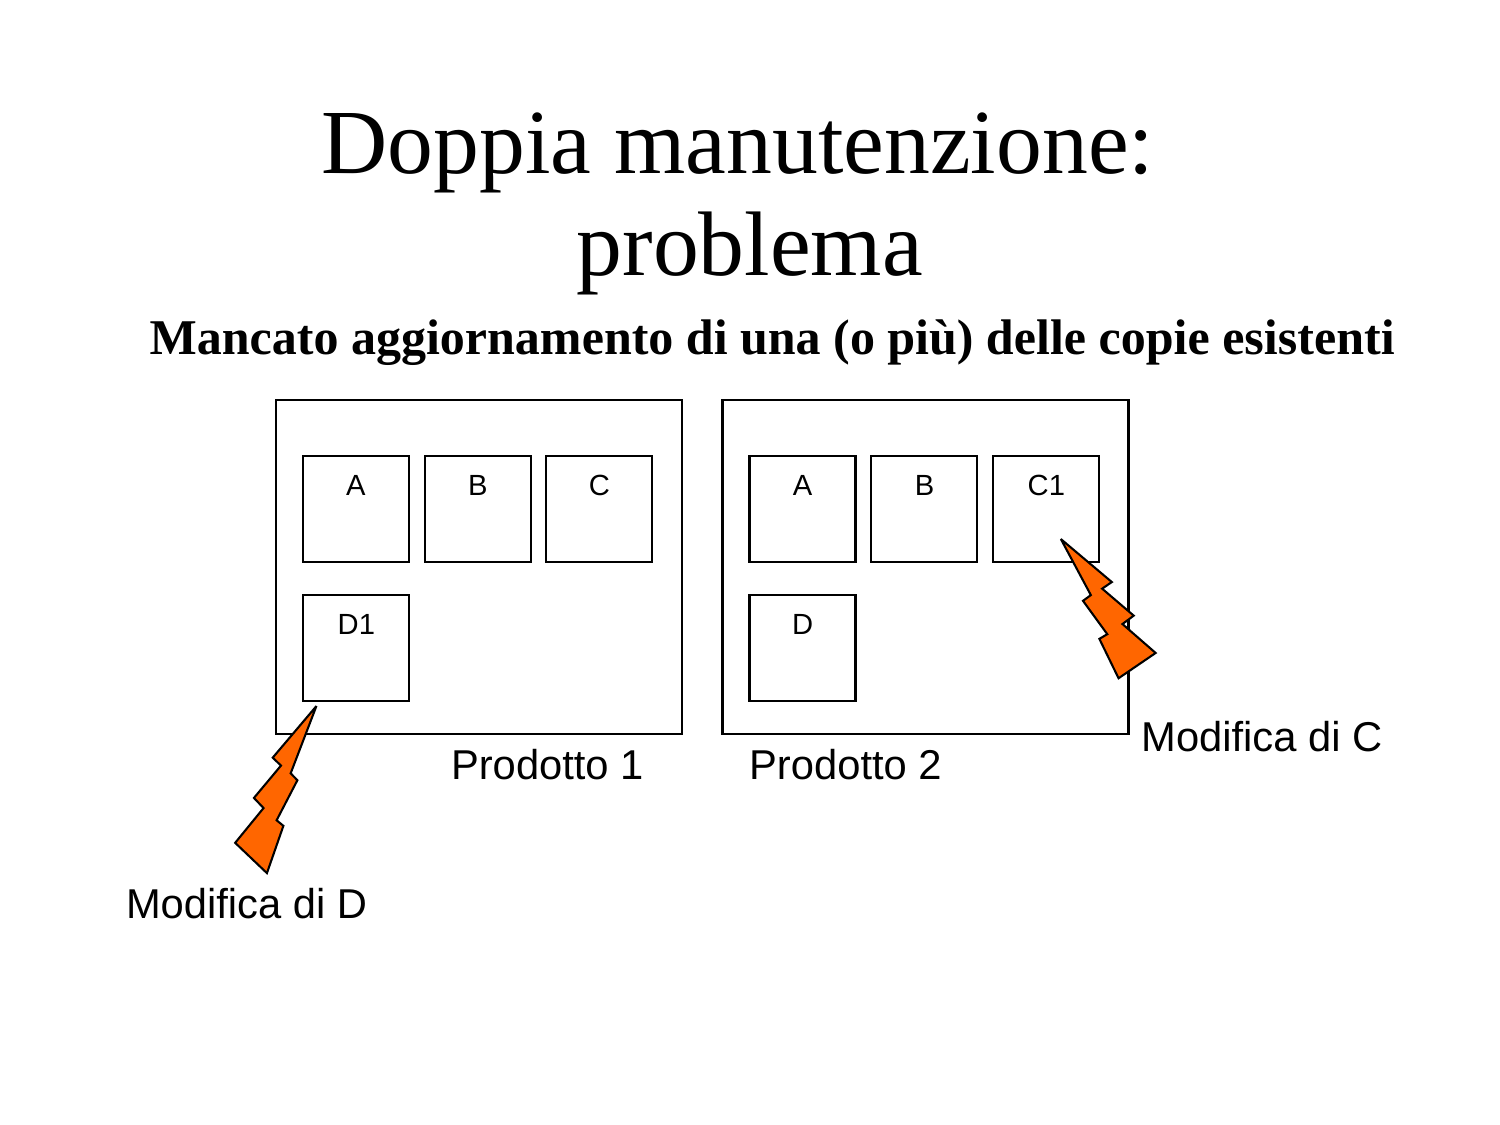

# Doppia manutenzione: problema
Mancato aggiornamento di una (o più) delle copie esistenti
A
B
C
D1
A
B
C1
D
Modifica di C
Prodotto 1
Prodotto 2
Modifica di D